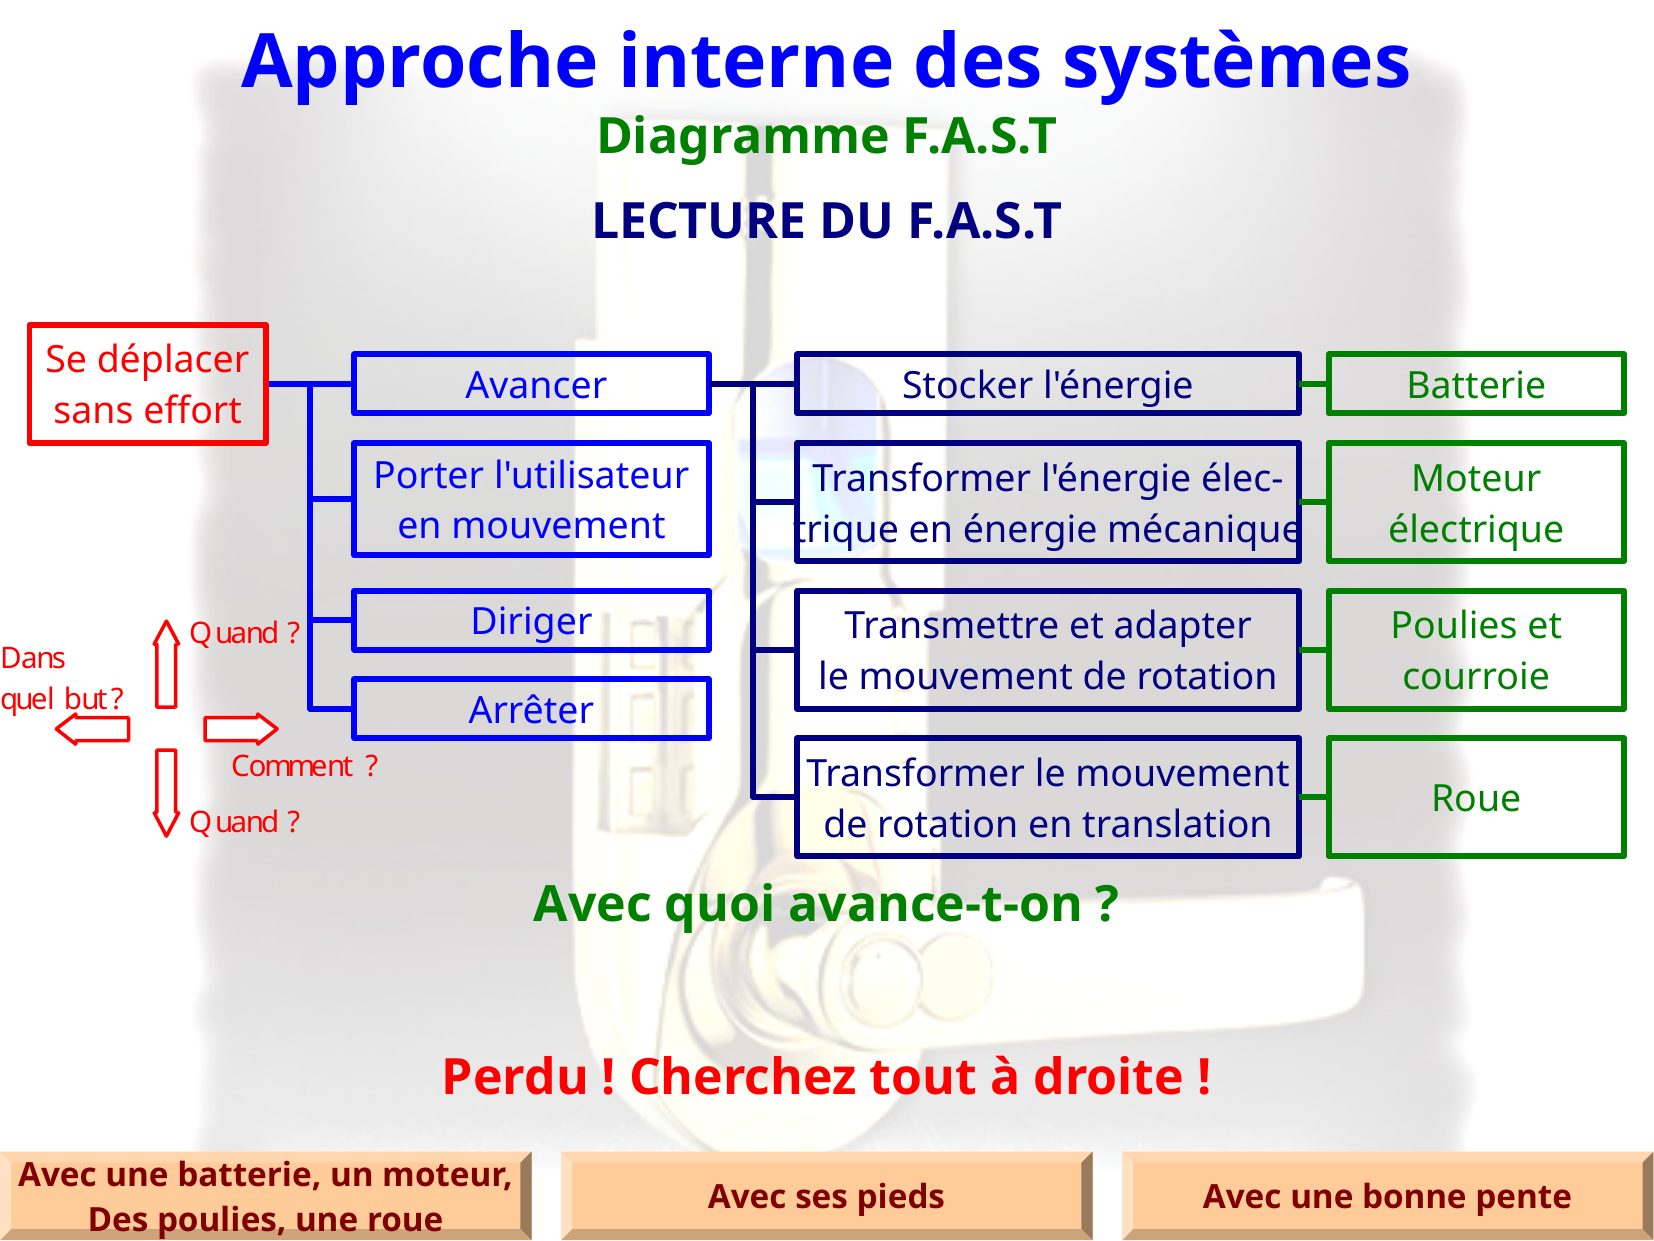

Diagramme F.A.S.T
LECTURE DU F.A.S.T
Se déplacer
sans effort
 Avancer
Stocker l'énergie
Batterie
Porter l'utilisateur
en mouvement
Transformer l'énergie élec-
trique en énergie mécanique
Moteur
électrique
Diriger
Transmettre et adapter
le mouvement de rotation
Poulies et
courroie
Arrêter
Transformer le mouvement
de rotation en translation
Roue
Avec quoi avance-t-on ?
Perdu ! Cherchez tout à droite !
Avec une batterie, un moteur,
Des poulies, une roue
Avec ses pieds
Avec une bonne pente